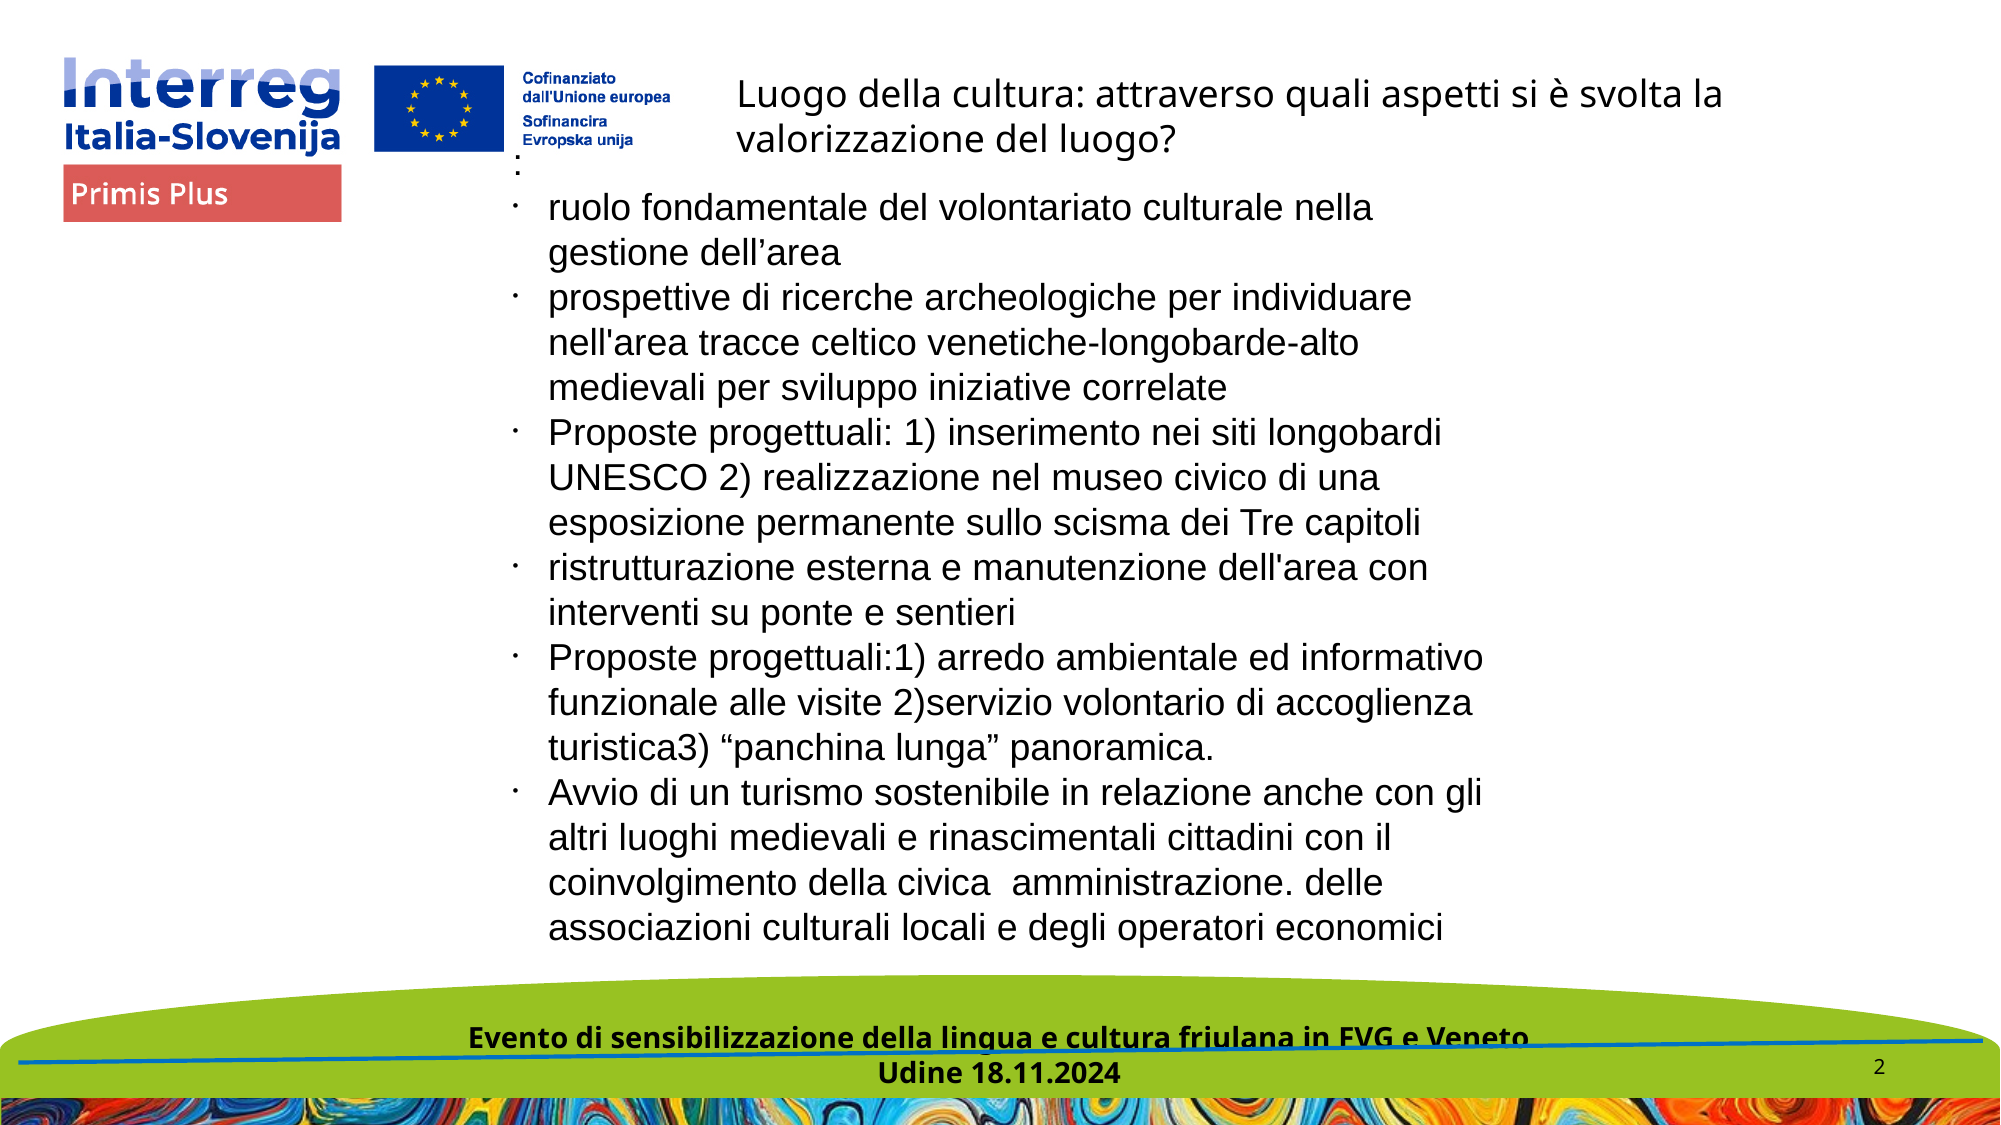

Luogo della cultura: attraverso quali aspetti si è svolta la valorizzazione del luogo?
:
ruolo fondamentale del volontariato culturale nella gestione dell’area
prospettive di ricerche archeologiche per individuare nell'area tracce celtico venetiche-longobarde-alto medievali per sviluppo iniziative correlate
Proposte progettuali: 1) inserimento nei siti longobardi UNESCO 2) realizzazione nel museo civico di una esposizione permanente sullo scisma dei Tre capitoli
ristrutturazione esterna e manutenzione dell'area con interventi su ponte e sentieri
Proposte progettuali:1) arredo ambientale ed informativo funzionale alle visite 2)servizio volontario di accoglienza turistica3) “panchina lunga” panoramica.
Avvio di un turismo sostenibile in relazione anche con gli altri luoghi medievali e rinascimentali cittadini con il coinvolgimento della civica amministrazione. delle associazioni culturali locali e degli operatori economici
Evento di sensibilizzazione della lingua e cultura friulana in FVG e Veneto
Udine 18.11.2024